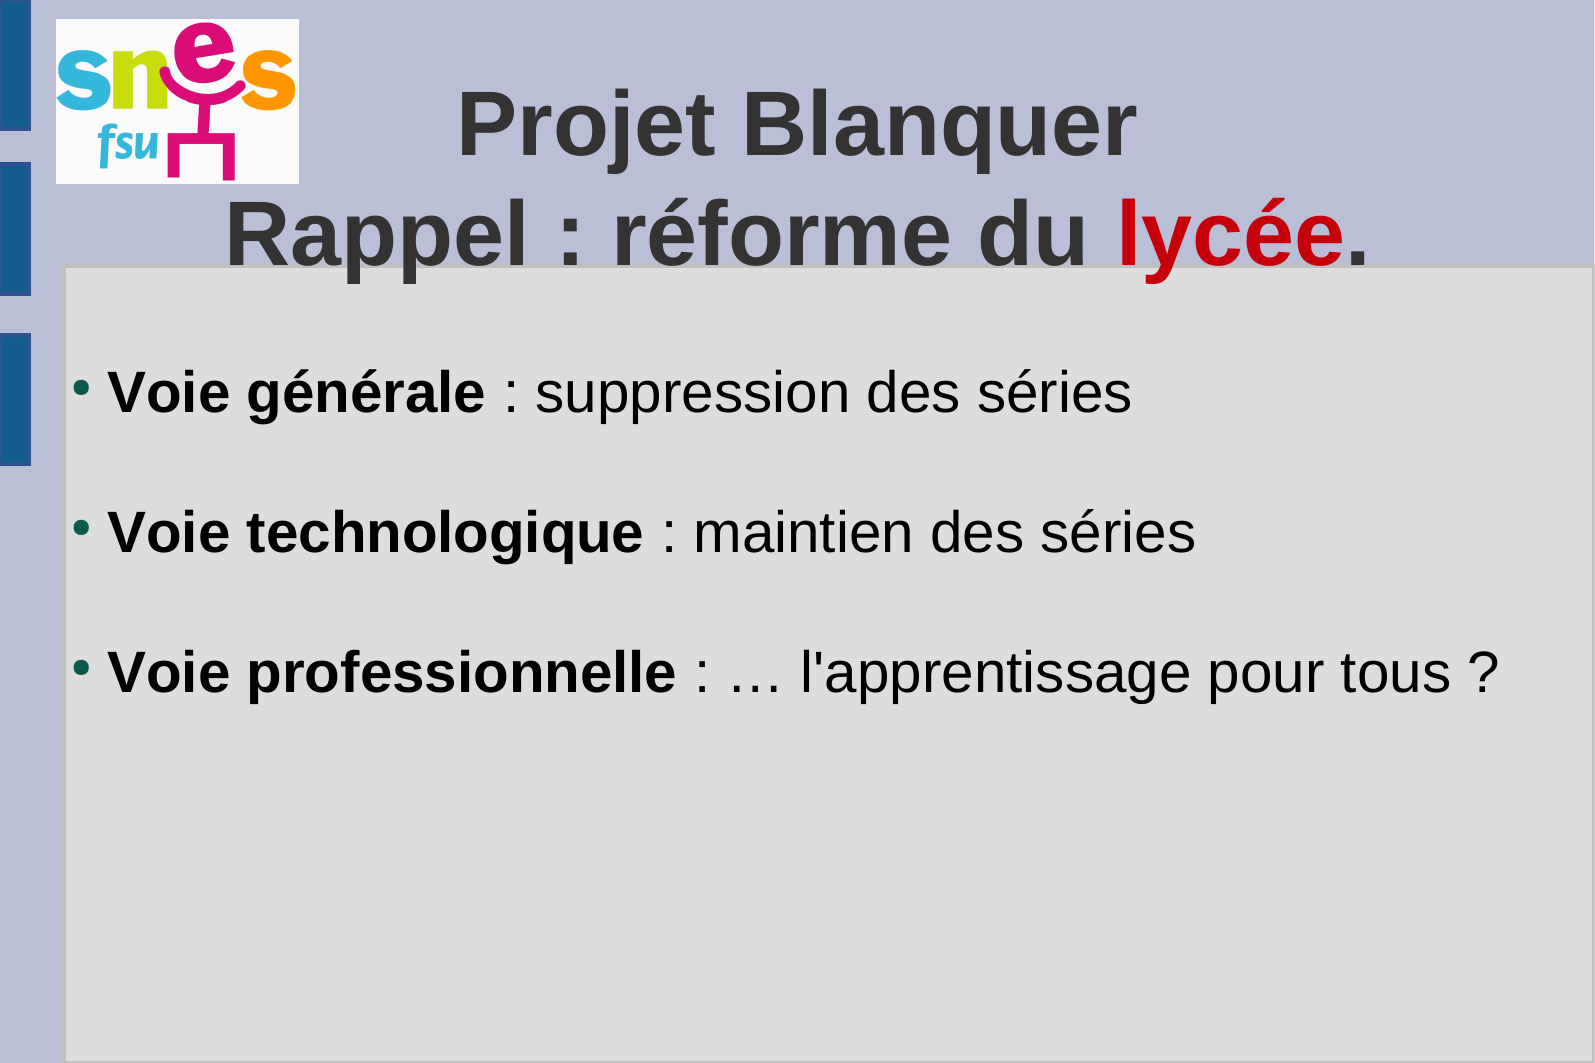

# Projet Blanquer Rappel : réforme du lycée.
 Voie générale : suppression des séries
 Voie technologique : maintien des séries
 Voie professionnelle : … l'apprentissage pour tous ?